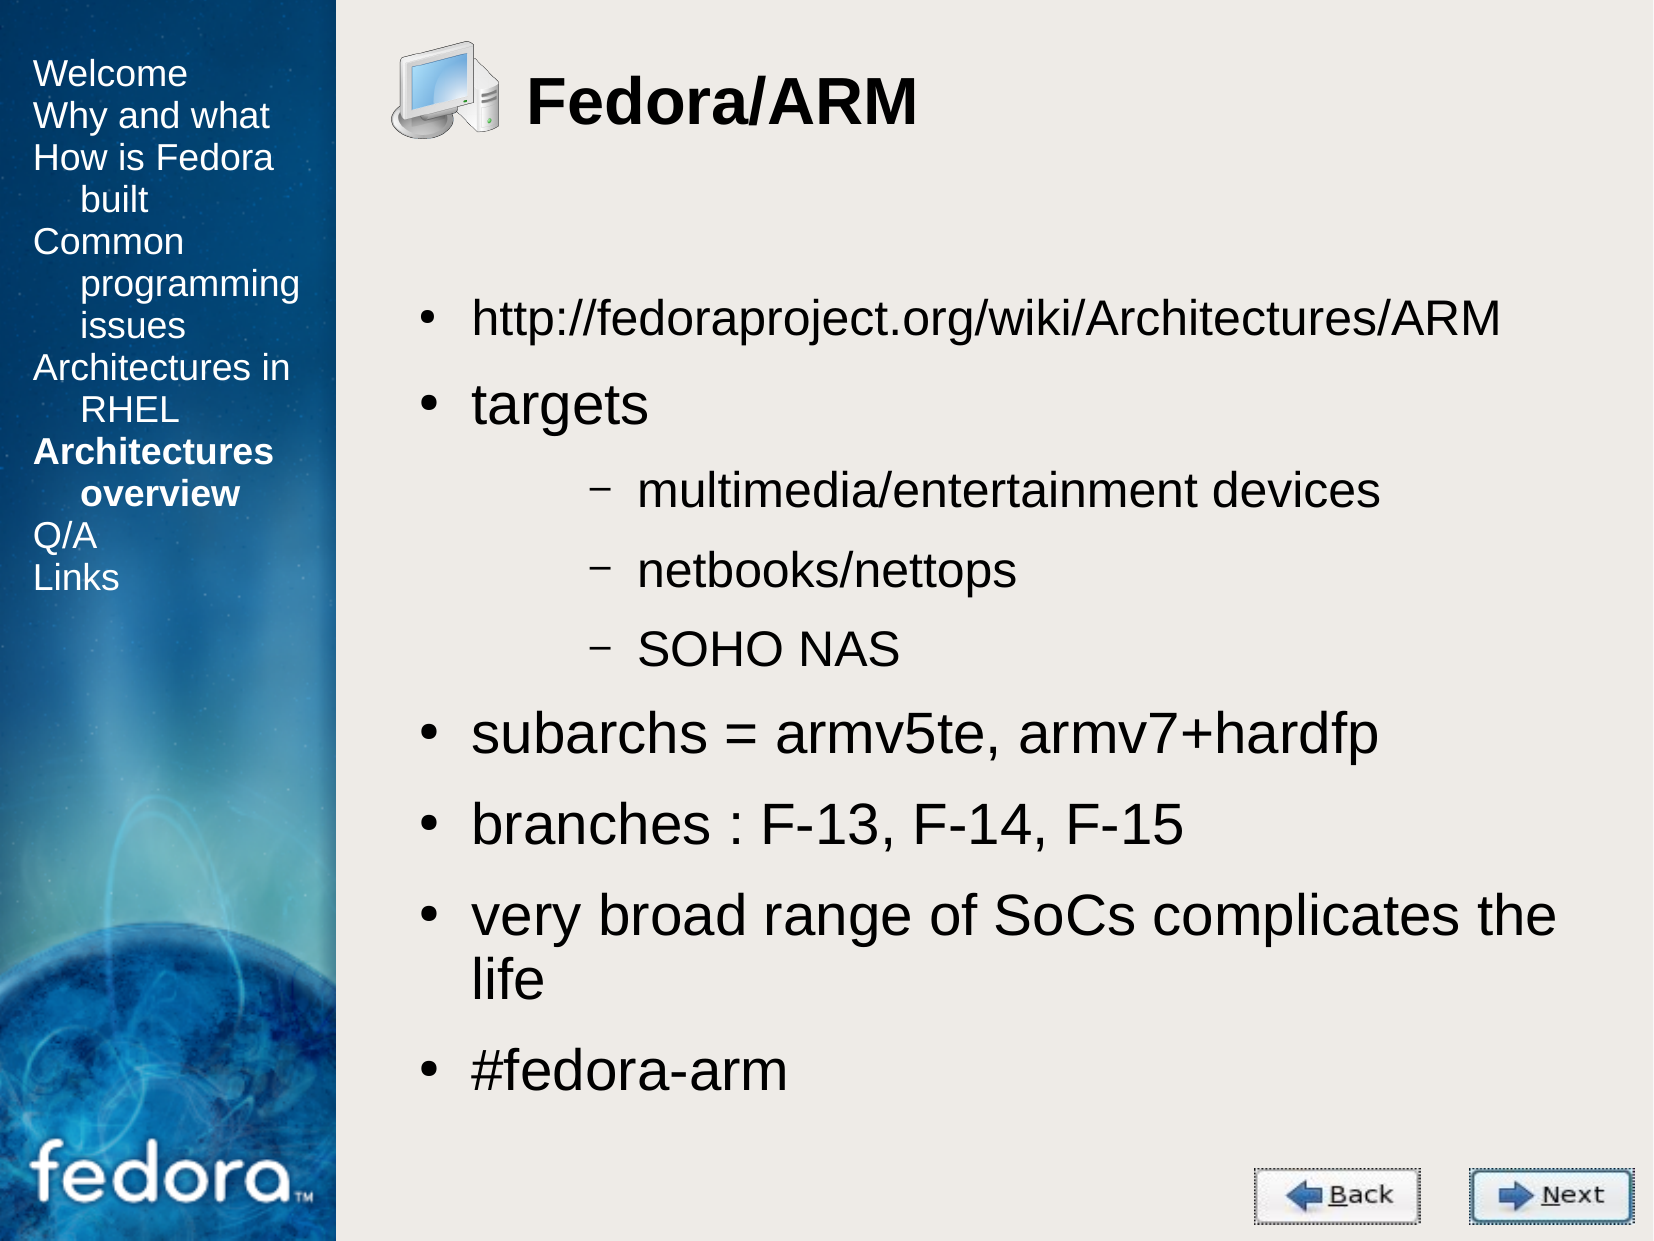

Welcome
Why and what
How is Fedora built
Common programming issues
Architectures in RHEL
Architectures overview
Q/A
Links
# Agenda
Fedora/ARM
http://fedoraproject.org/wiki/Architectures/ARM
targets
multimedia/entertainment devices
netbooks/nettops
SOHO NAS
subarchs = armv5te, armv7+hardfp
branches : F-13, F-14, F-15
very broad range of SoCs complicates the life
#fedora-arm